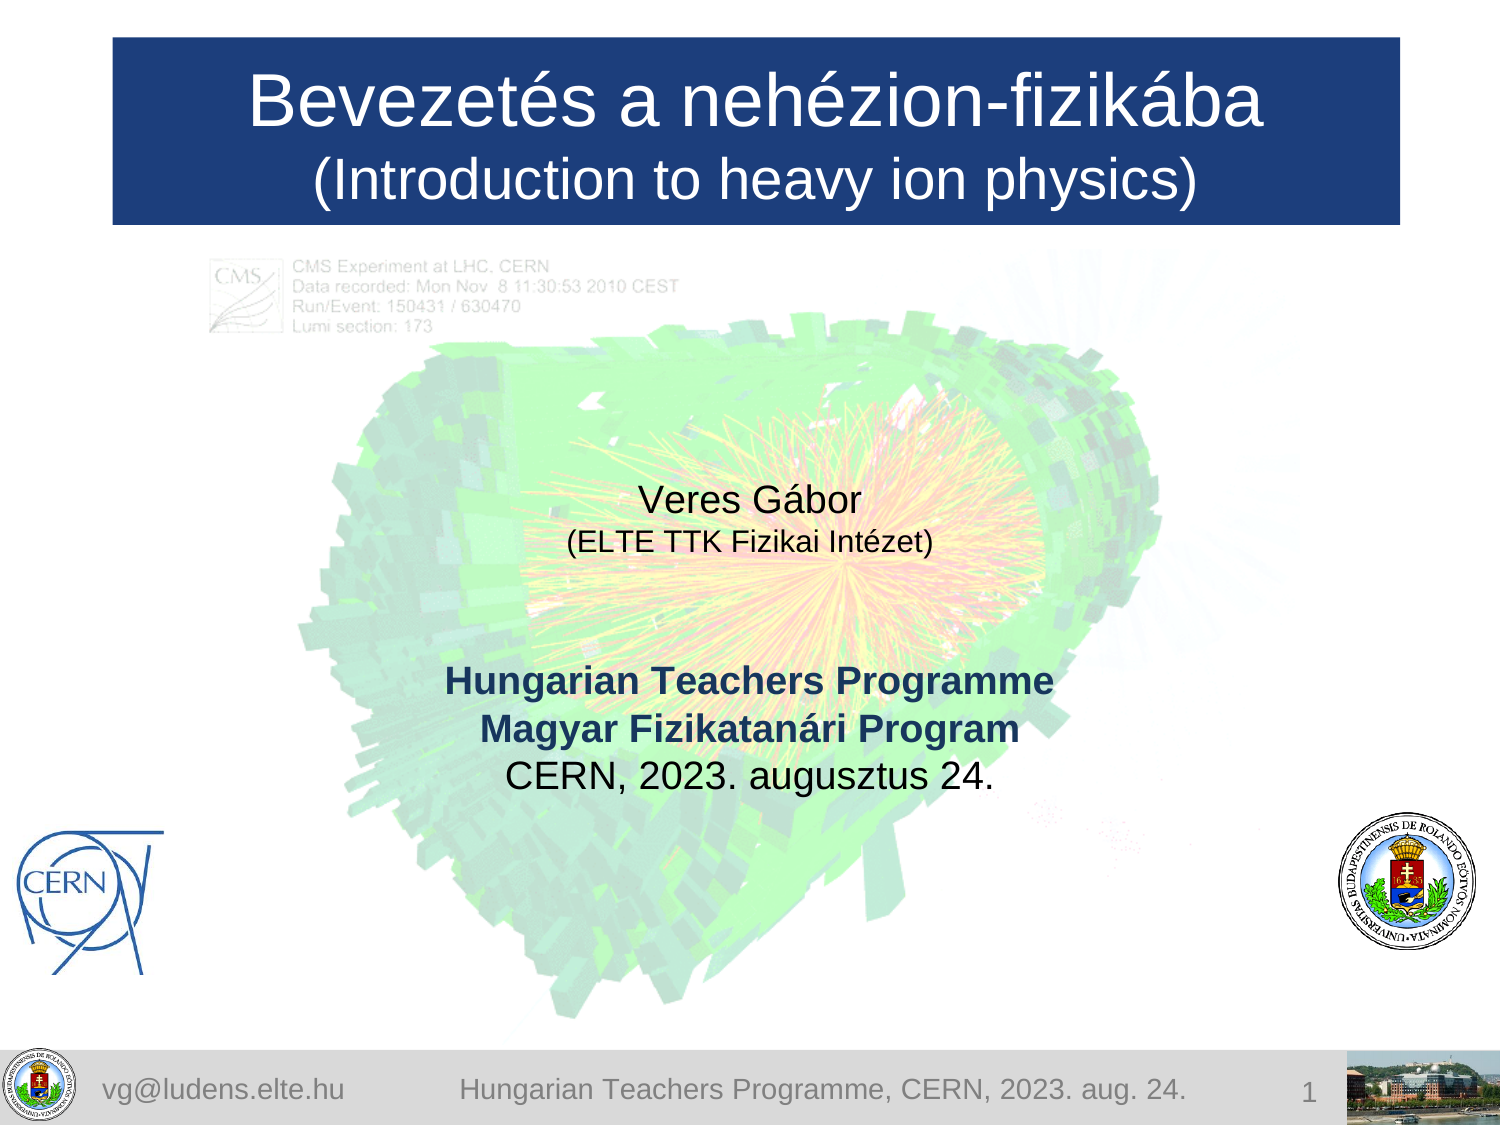

# Bevezetés a nehézion-fizikába (Introduction to heavy ion physics)
Veres Gábor
(ELTE TTK Fizikai Intézet)
Hungarian Teachers Programme
Magyar Fizikatanári Program
CERN, 2023. augusztus 24.
1